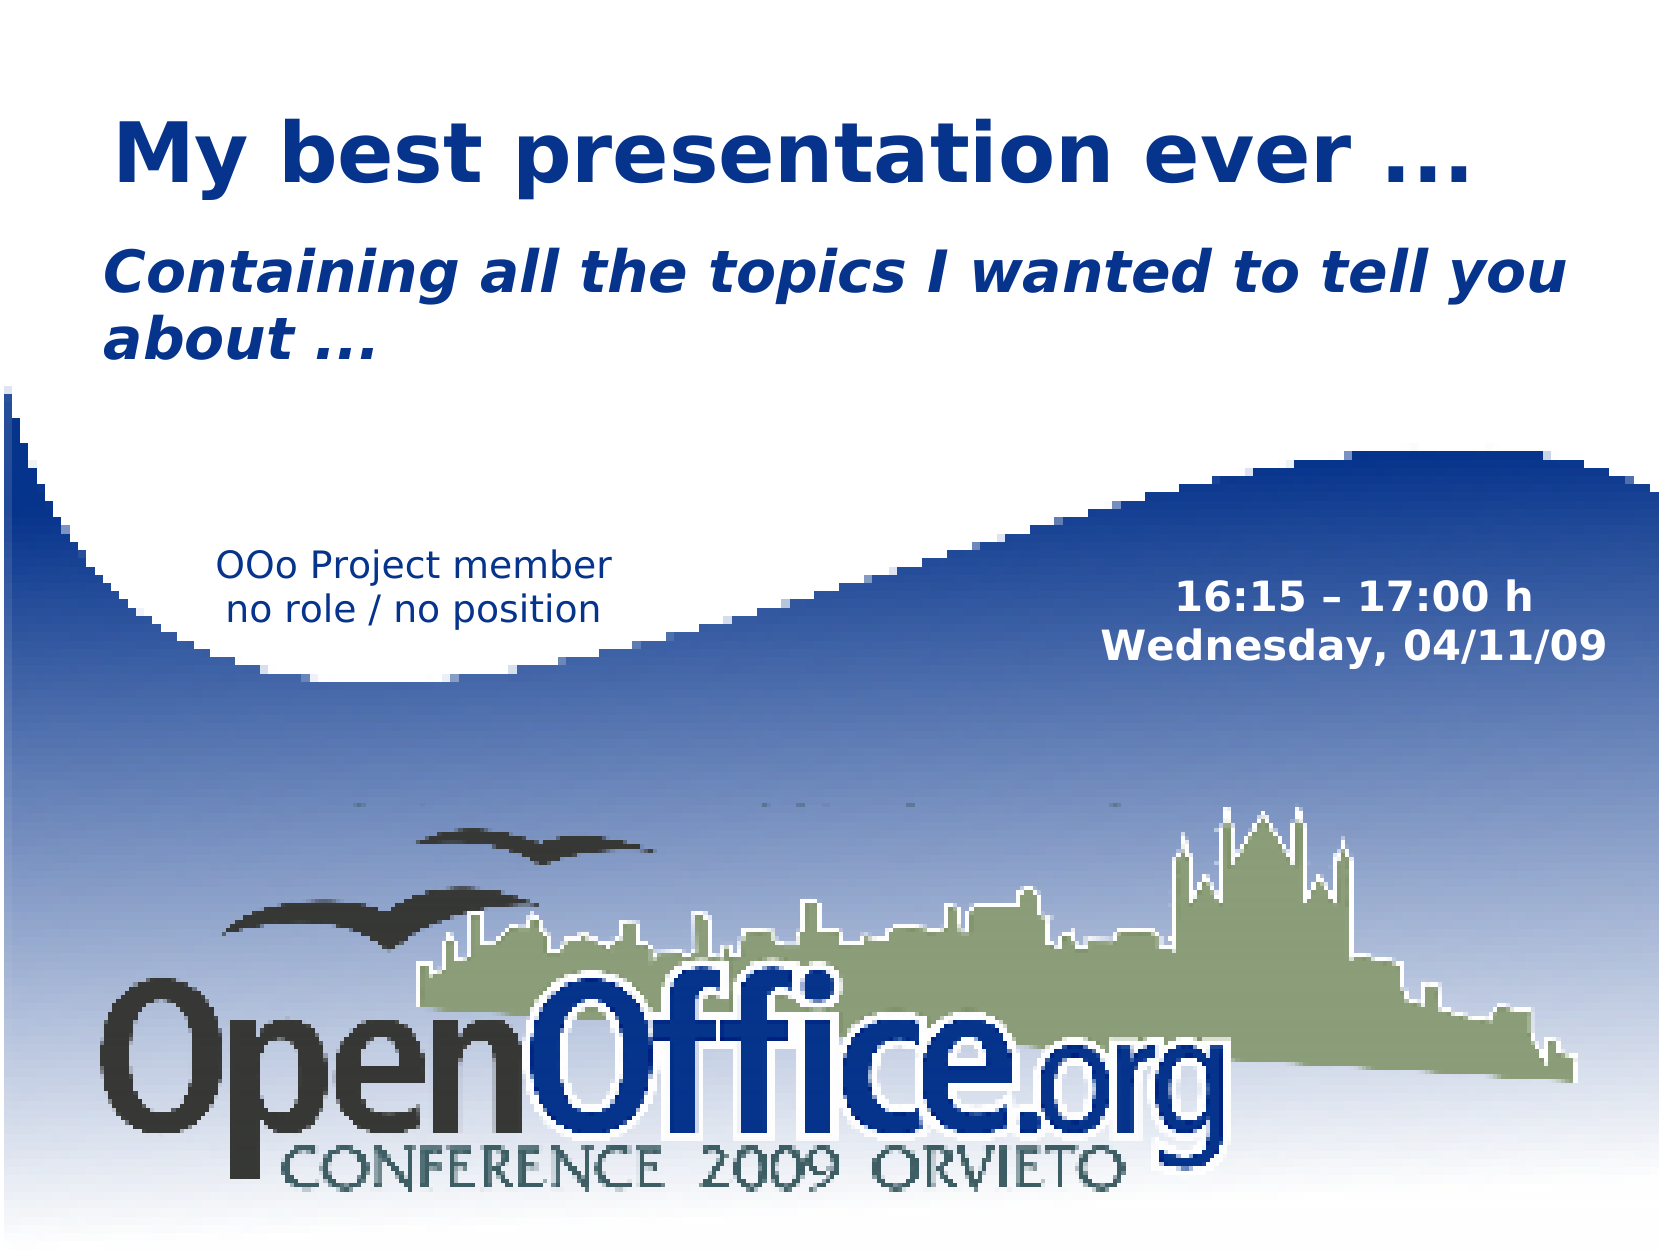

# My best presentation ever ...
Containing all the topics I wanted to tell you about ...
OOo Project member
no role / no position
16:15 – 17:00 h
Wednesday, 04/11/09